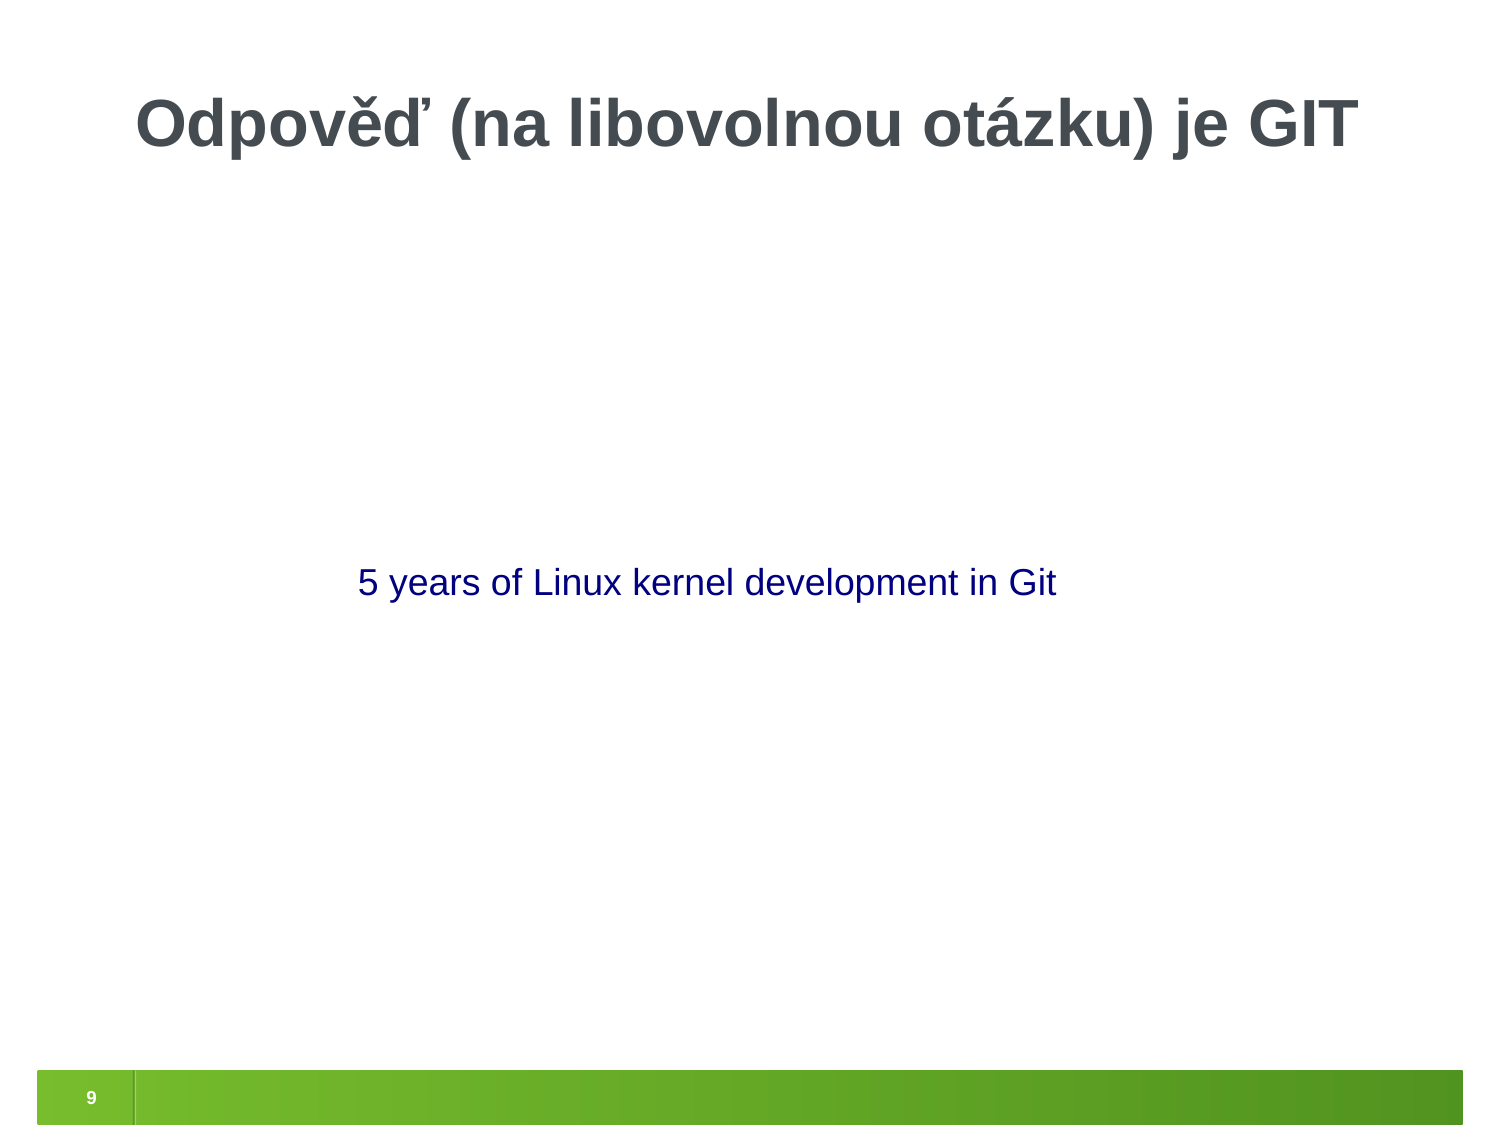

# Odpověď (na libovolnou otázku) je GIT
5 years of Linux kernel development in Git